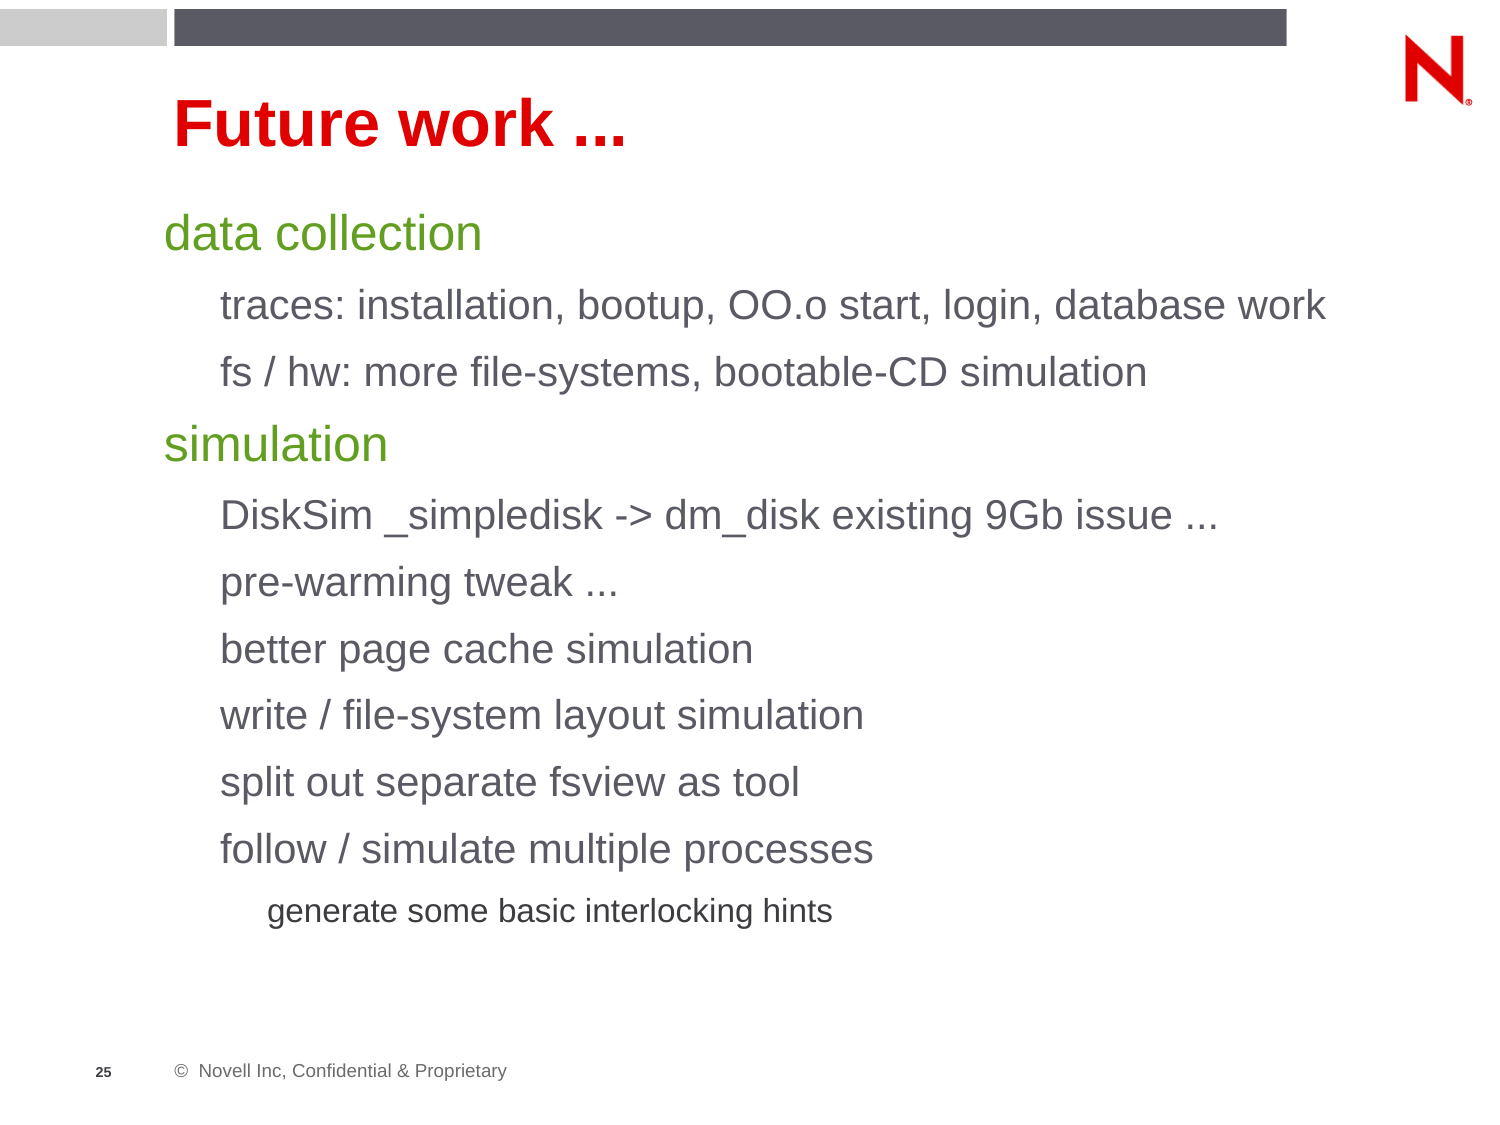

# Future work ...
data collection
traces: installation, bootup, OO.o start, login, database work
fs / hw: more file-systems, bootable-CD simulation
simulation
DiskSim _simpledisk -> dm_disk existing 9Gb issue ...
pre-warming tweak ...
better page cache simulation
write / file-system layout simulation
split out separate fsview as tool
follow / simulate multiple processes
generate some basic interlocking hints